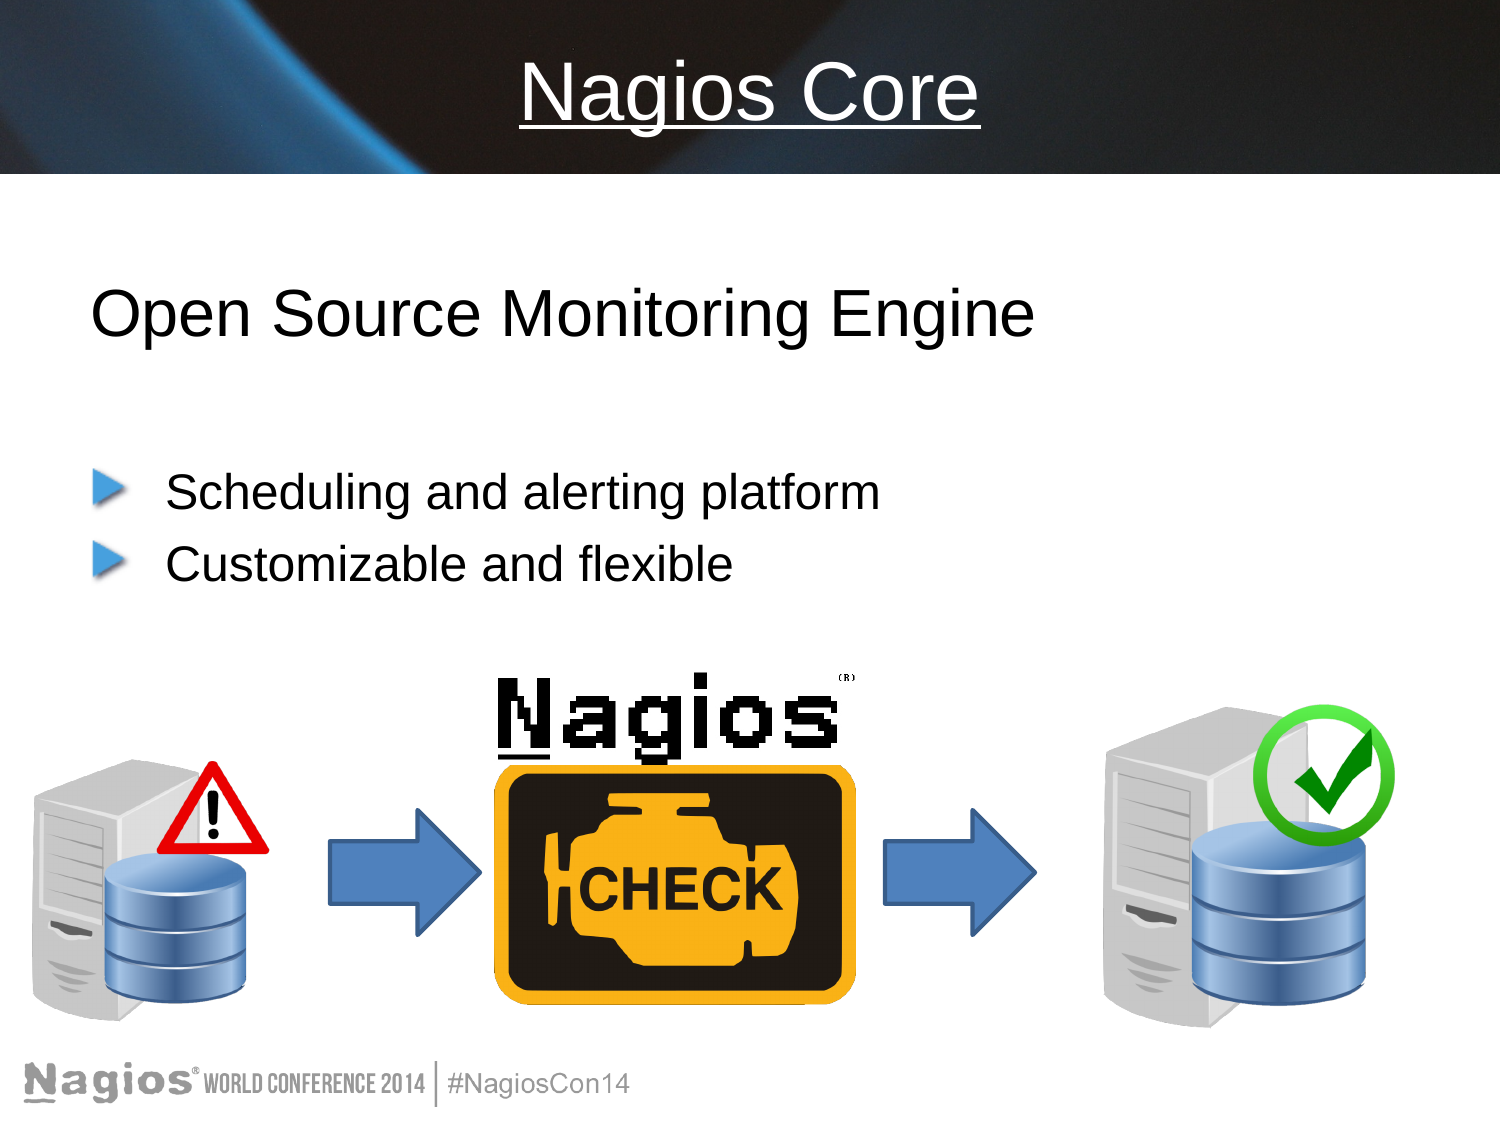

# Nagios Core
Open Source Monitoring Engine
	Scheduling and alerting platform
	Customizable and flexible